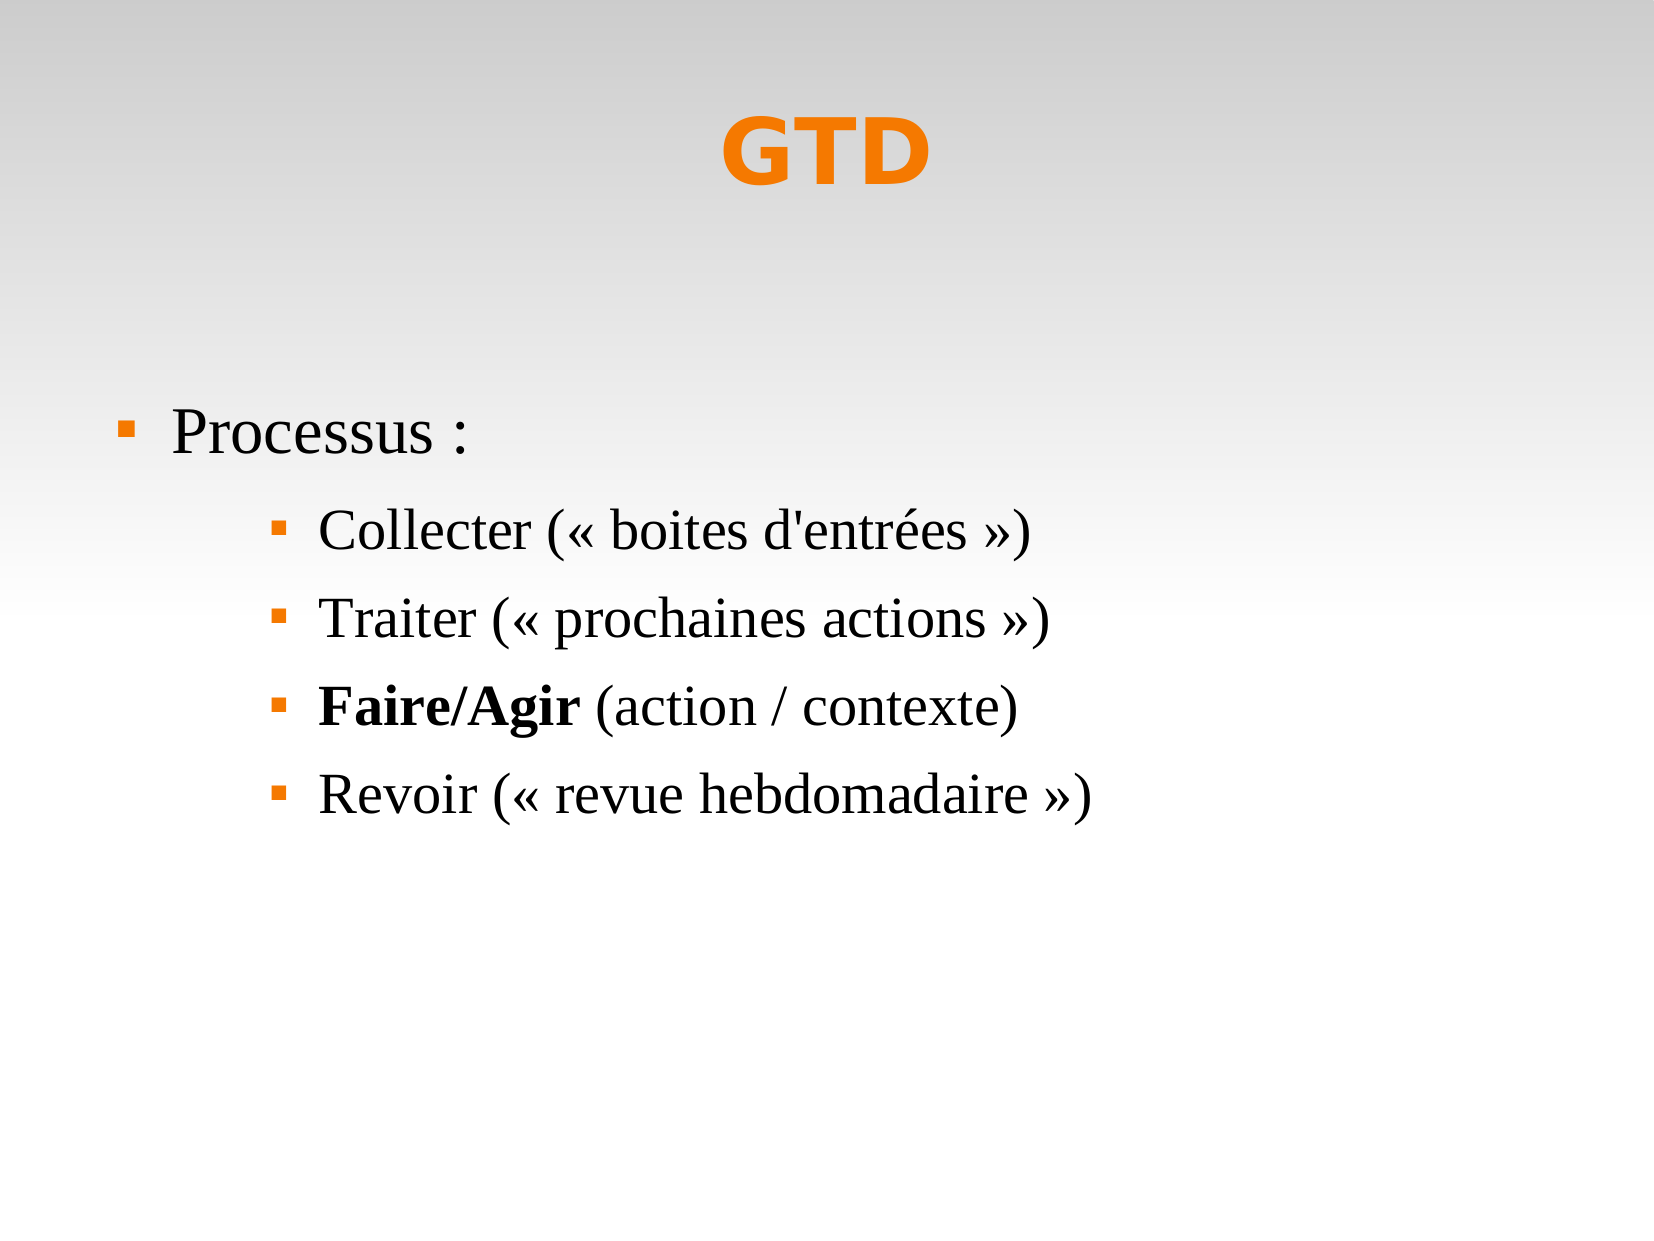

# GTD
Processus :
Collecter (« boites d'entrées »)
Traiter (« prochaines actions »)
Faire/Agir (action / contexte)
Revoir (« revue hebdomadaire »)